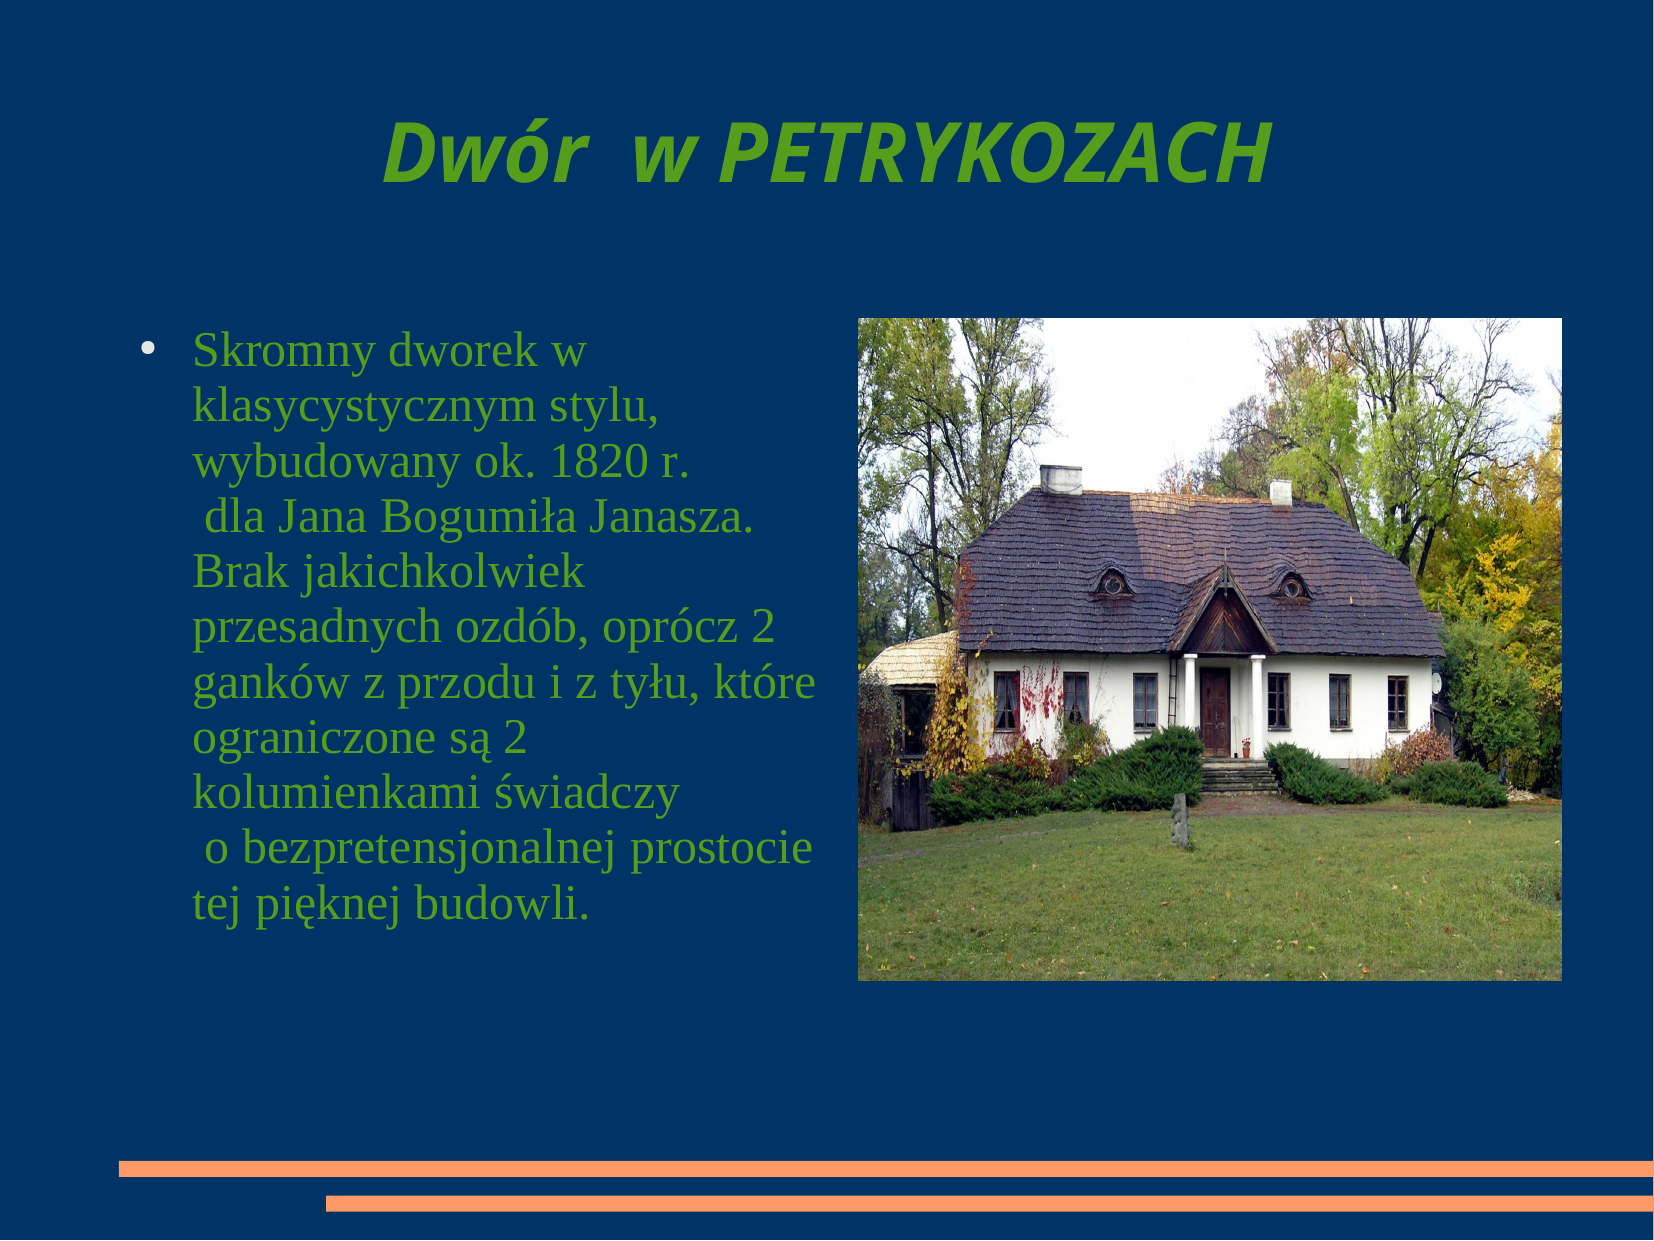

# Dwór w PETRYKOZACH
Skromny dworek w klasycystycznym stylu, wybudowany ok. 1820 r.
 dla Jana Bogumiła Janasza. Brak jakichkolwiek przesadnych ozdób, oprócz 2 ganków z przodu i z tyłu, które ograniczone są 2 kolumienkami świadczy
 o bezpretensjonalnej prostocie tej pięknej budowli.